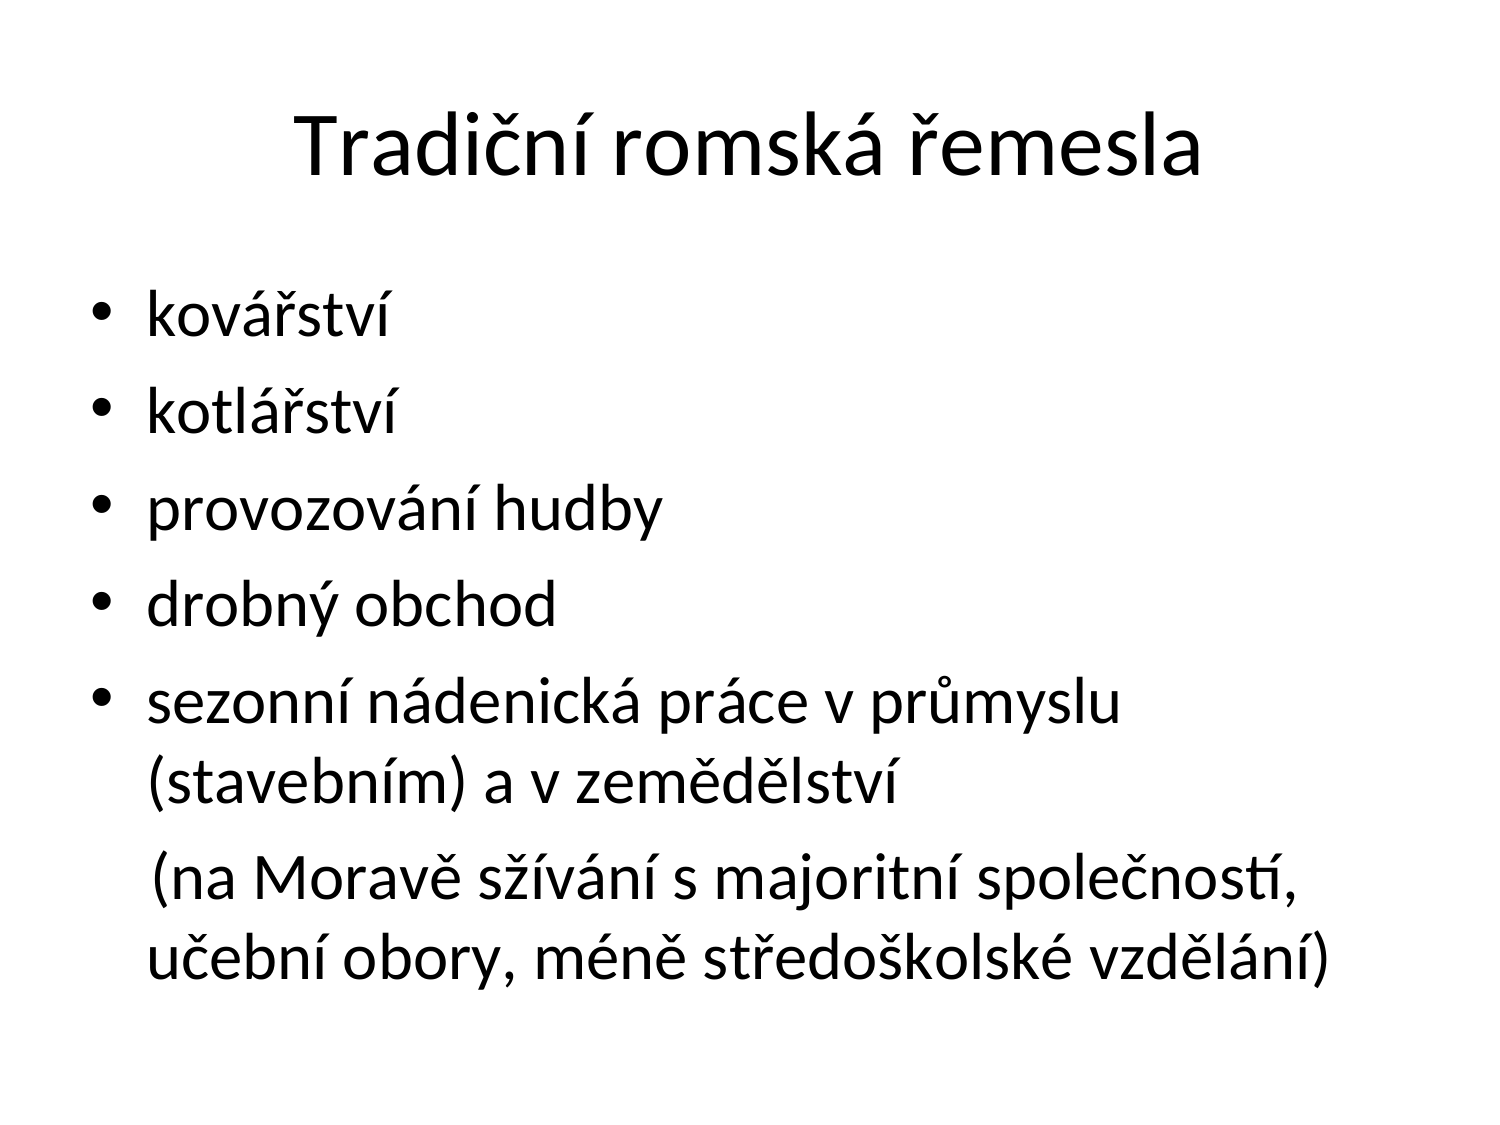

# Tradiční romská řemesla
kovářství
kotlářství
provozování hudby
drobný obchod
sezonní nádenická práce v průmyslu (stavebním) a v zemědělství
 (na Moravě sžívání s majoritní společností, učební obory, méně středoškolské vzdělání)